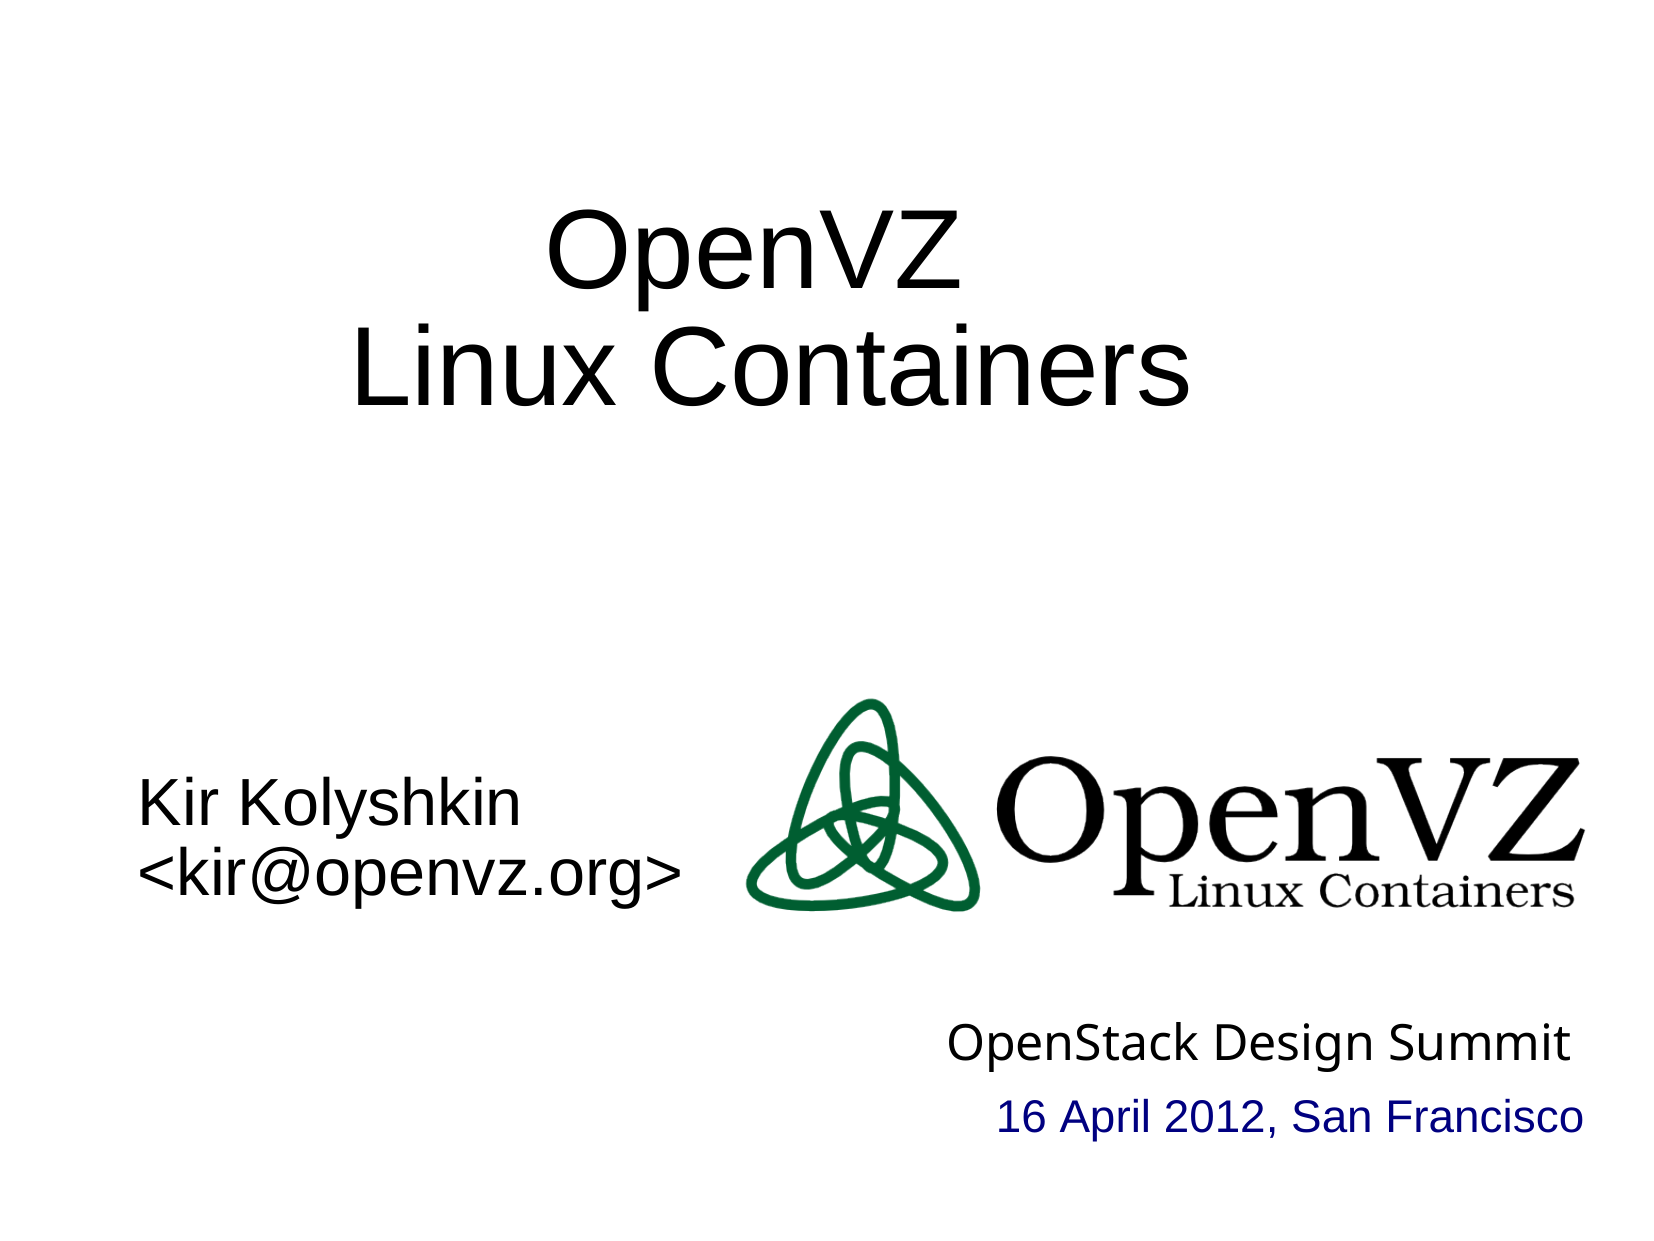

OpenVZ
Linux Containers
Kir Kolyshkin
<kir@openvz.org>
OpenStack Design Summit
16 April 2012, San Francisco